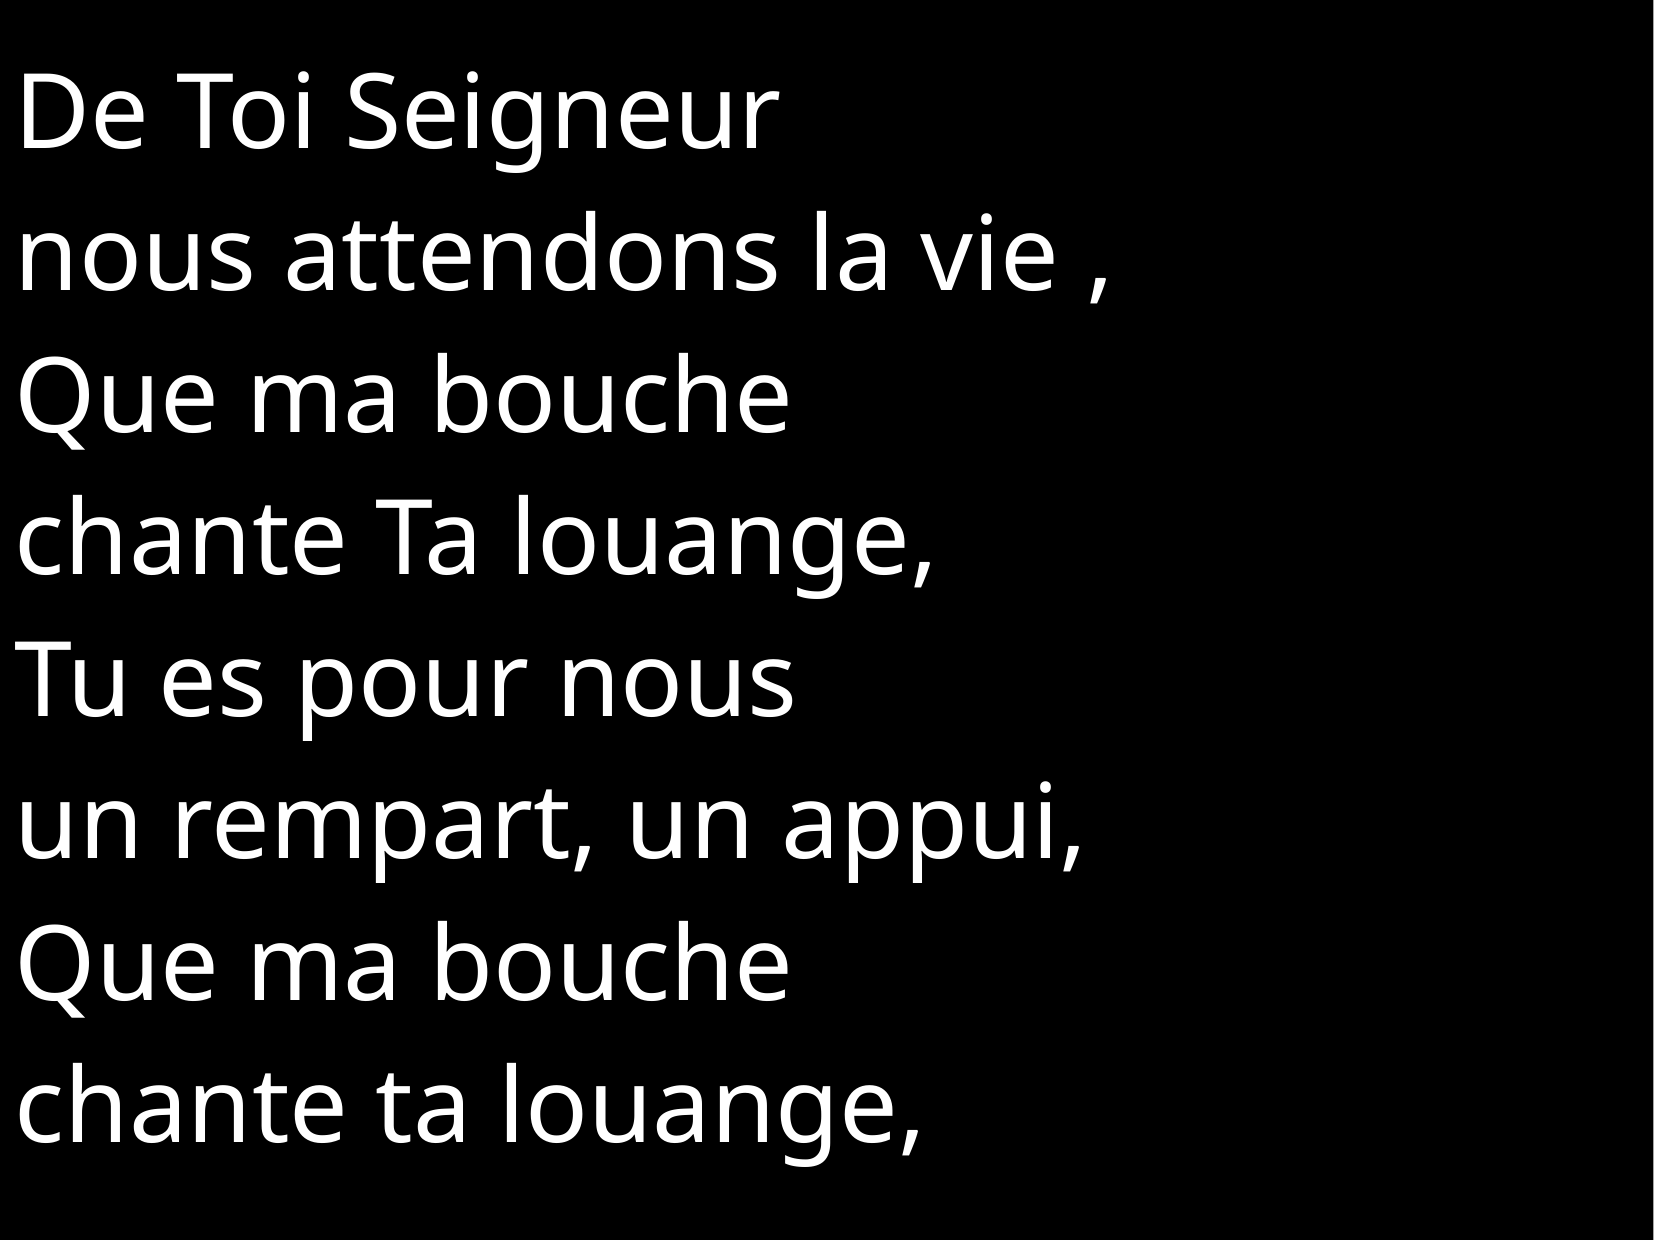

De Toi Seigneur
nous attendons la vie ,
Que ma bouche
chante Ta louange,
Tu es pour nous
un rempart, un appui,
Que ma bouche
chante ta louange,